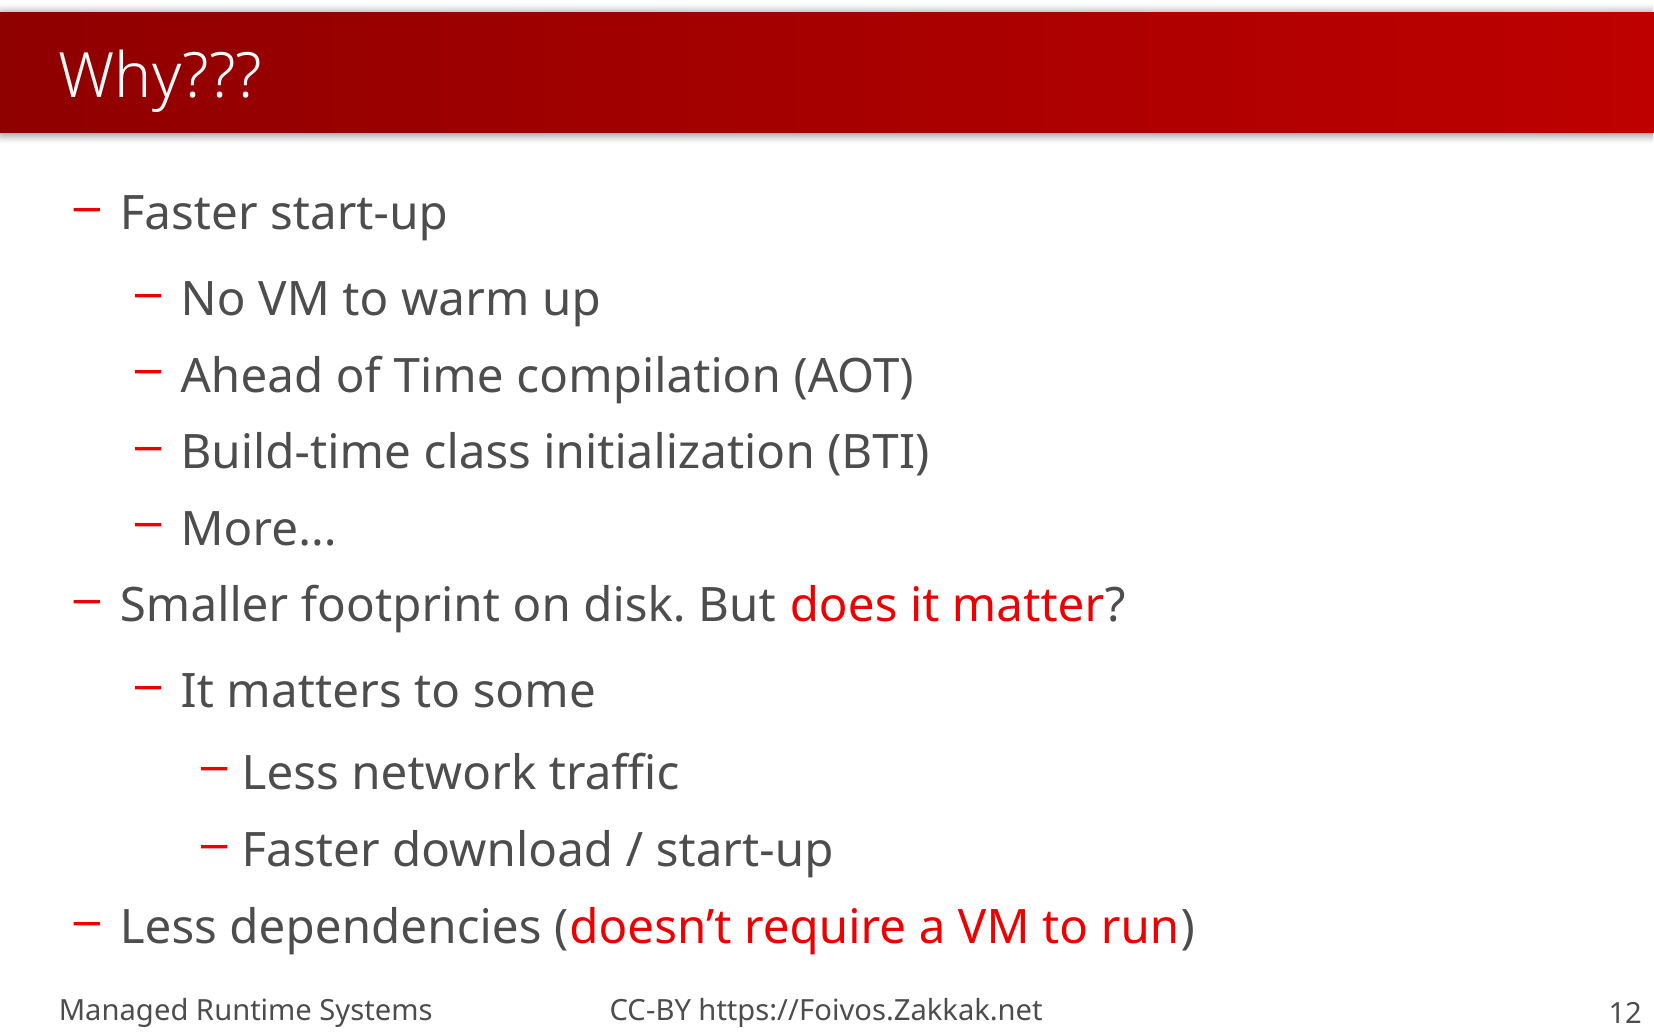

# Why???
Faster start-up
No VM to warm up
Ahead of Time compilation (AOT)
Build-time class initialization (BTI)
More...
Smaller footprint on disk. But does it matter?
It matters to some
Less network traffic
Faster download / start-up
Less dependencies (doesn’t require a VM to run)
Managed Runtime Systems
CC-BY https://Foivos.Zakkak.net
12